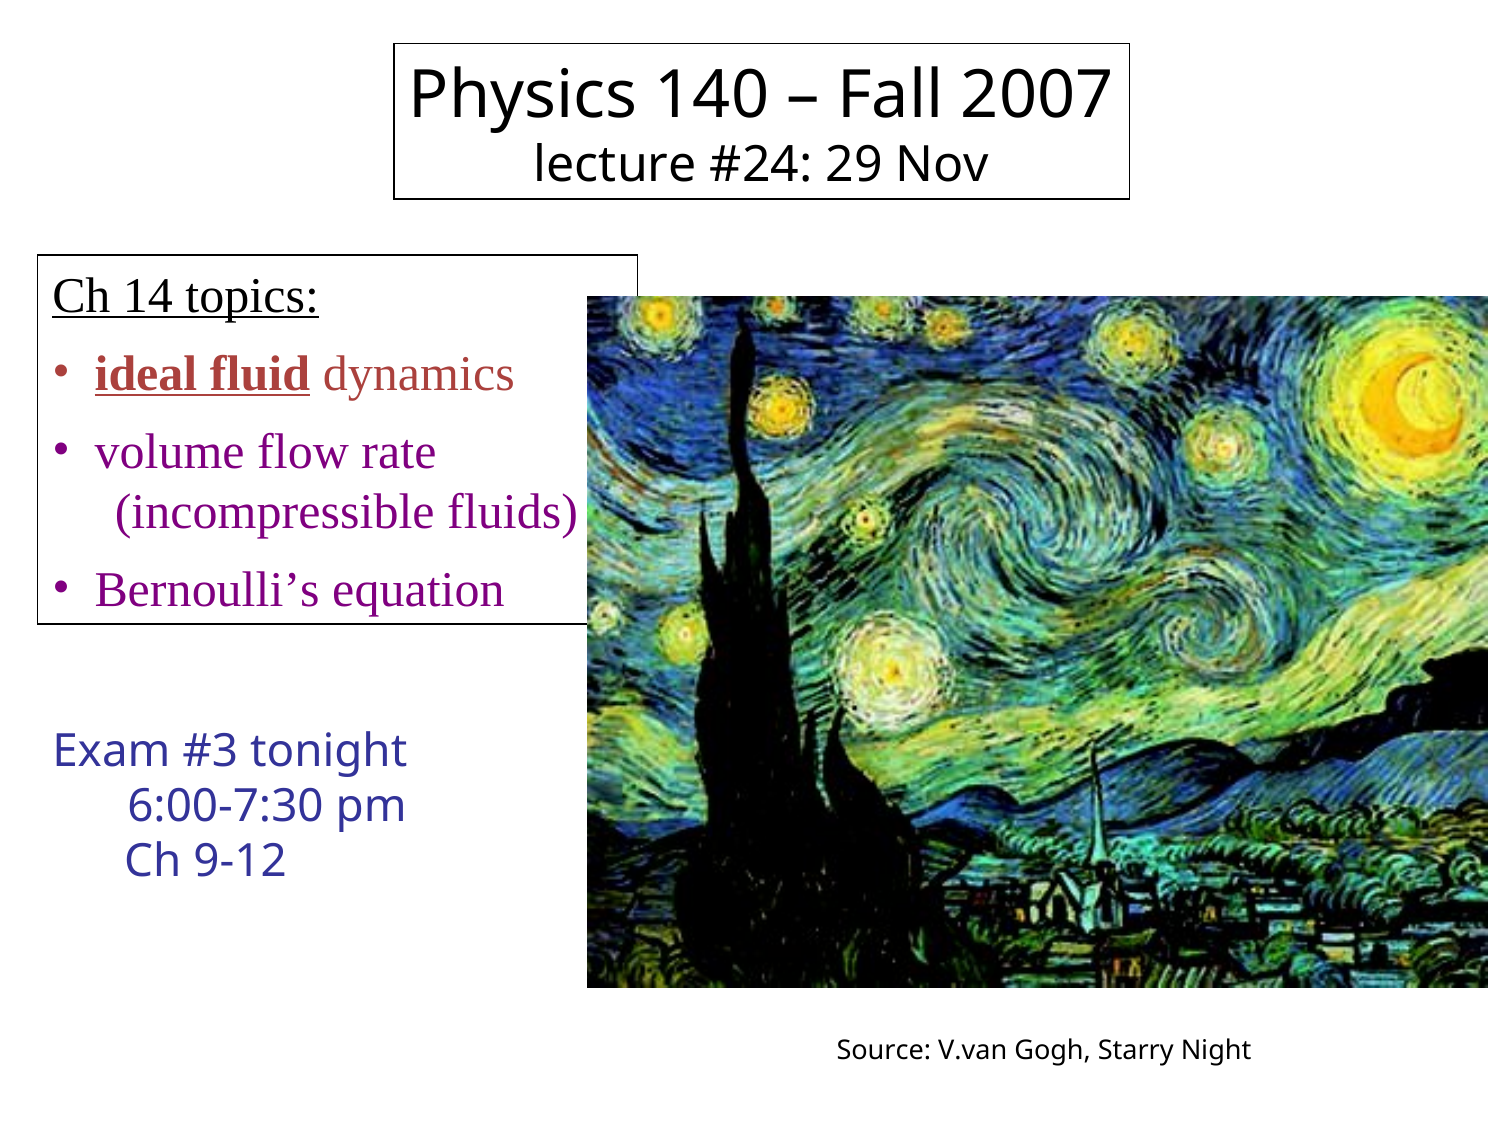

Physics 140 – Fall 2007
lecture #24: 29 Nov
Ch 14 topics:
 ideal fluid dynamics
 volume flow rate
 (incompressible fluids)
 Bernoulli’s equation
Exam #3 tonight
	6:00-7:30 pm
 Ch 9-12
Source: V.van Gogh, Starry Night